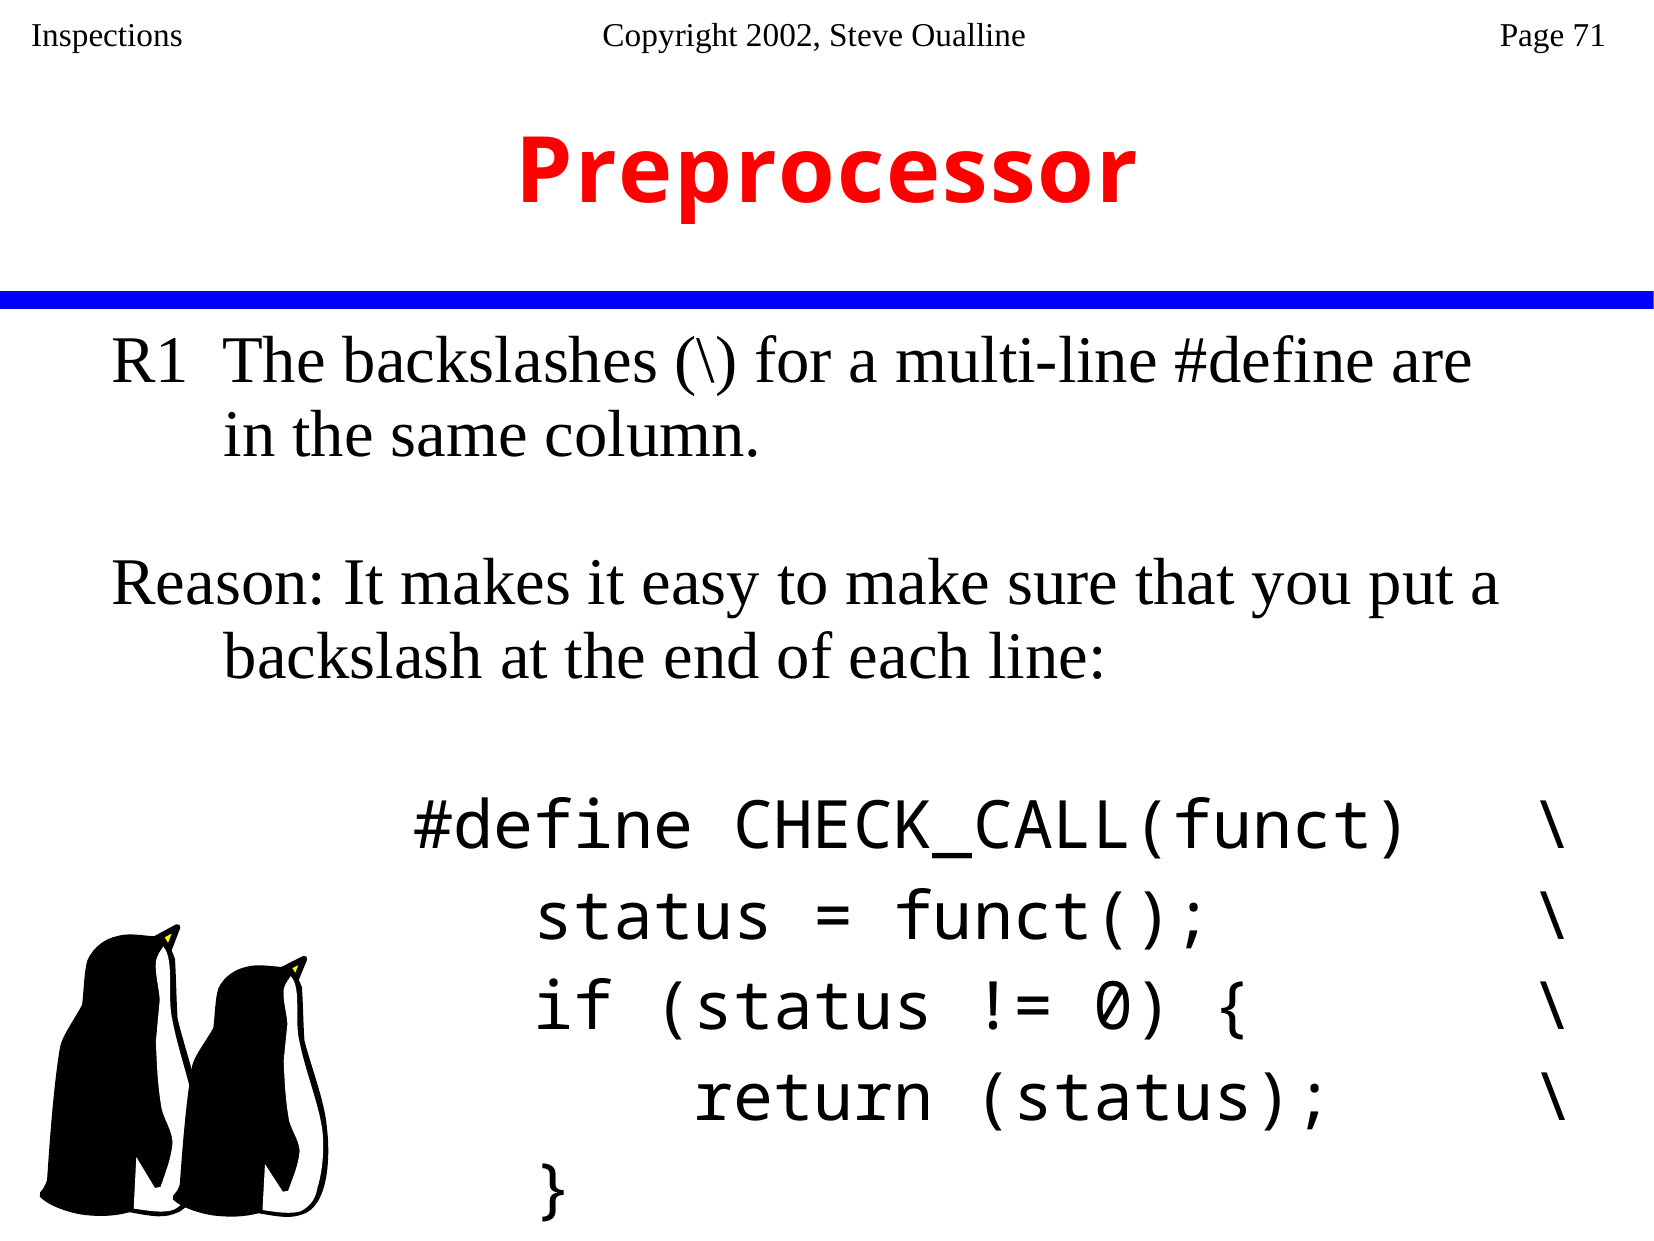

# Preprocessor
R1	The backslashes (\) for a multi-line #define are in the same column.
Reason: It makes it easy to make sure that you put a backslash at the end of each line:
#define CHECK_CALL(funct) \
 status = funct(); \
 if (status != 0) { \
 return (status); \
 }